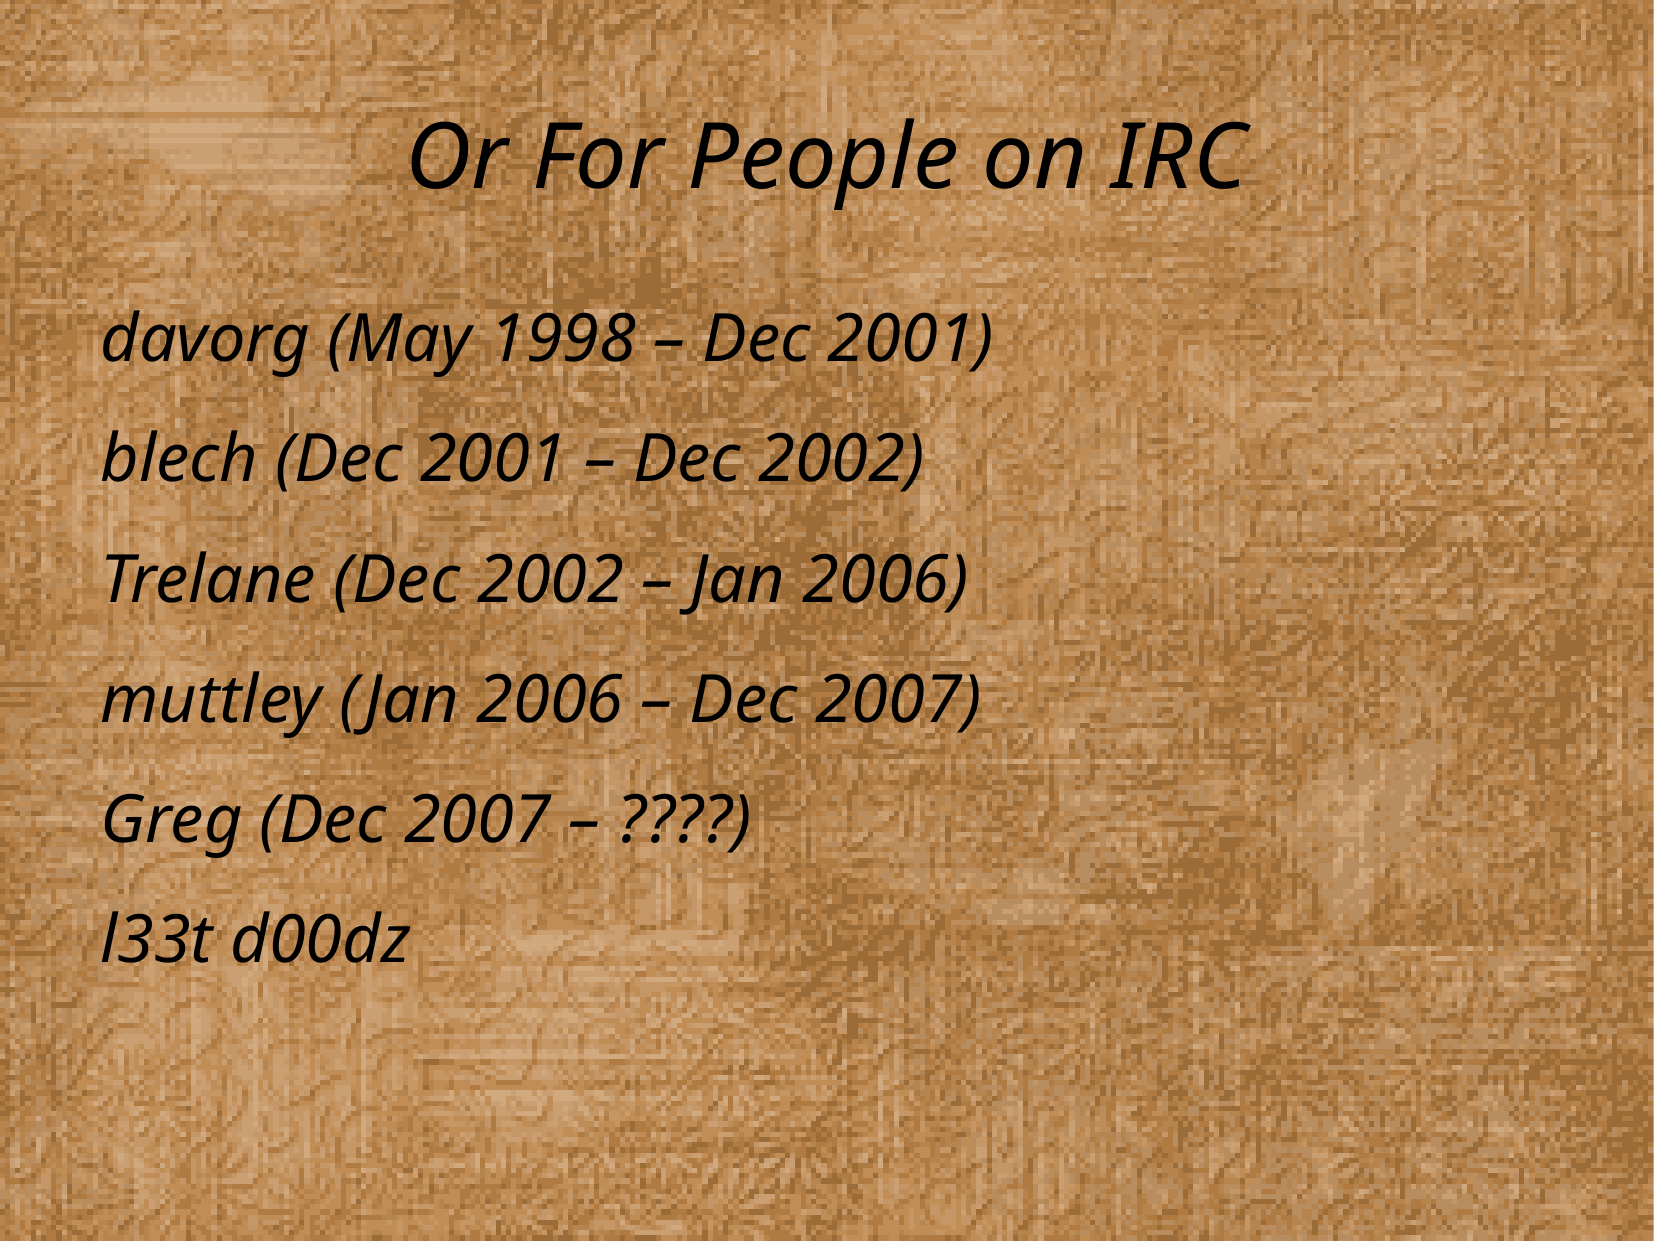

# Or For People on IRC
davorg (May 1998 – Dec 2001)
blech (Dec 2001 – Dec 2002)
Trelane (Dec 2002 – Jan 2006)
muttley (Jan 2006 – Dec 2007)
Greg (Dec 2007 – ????)
l33t d00dz